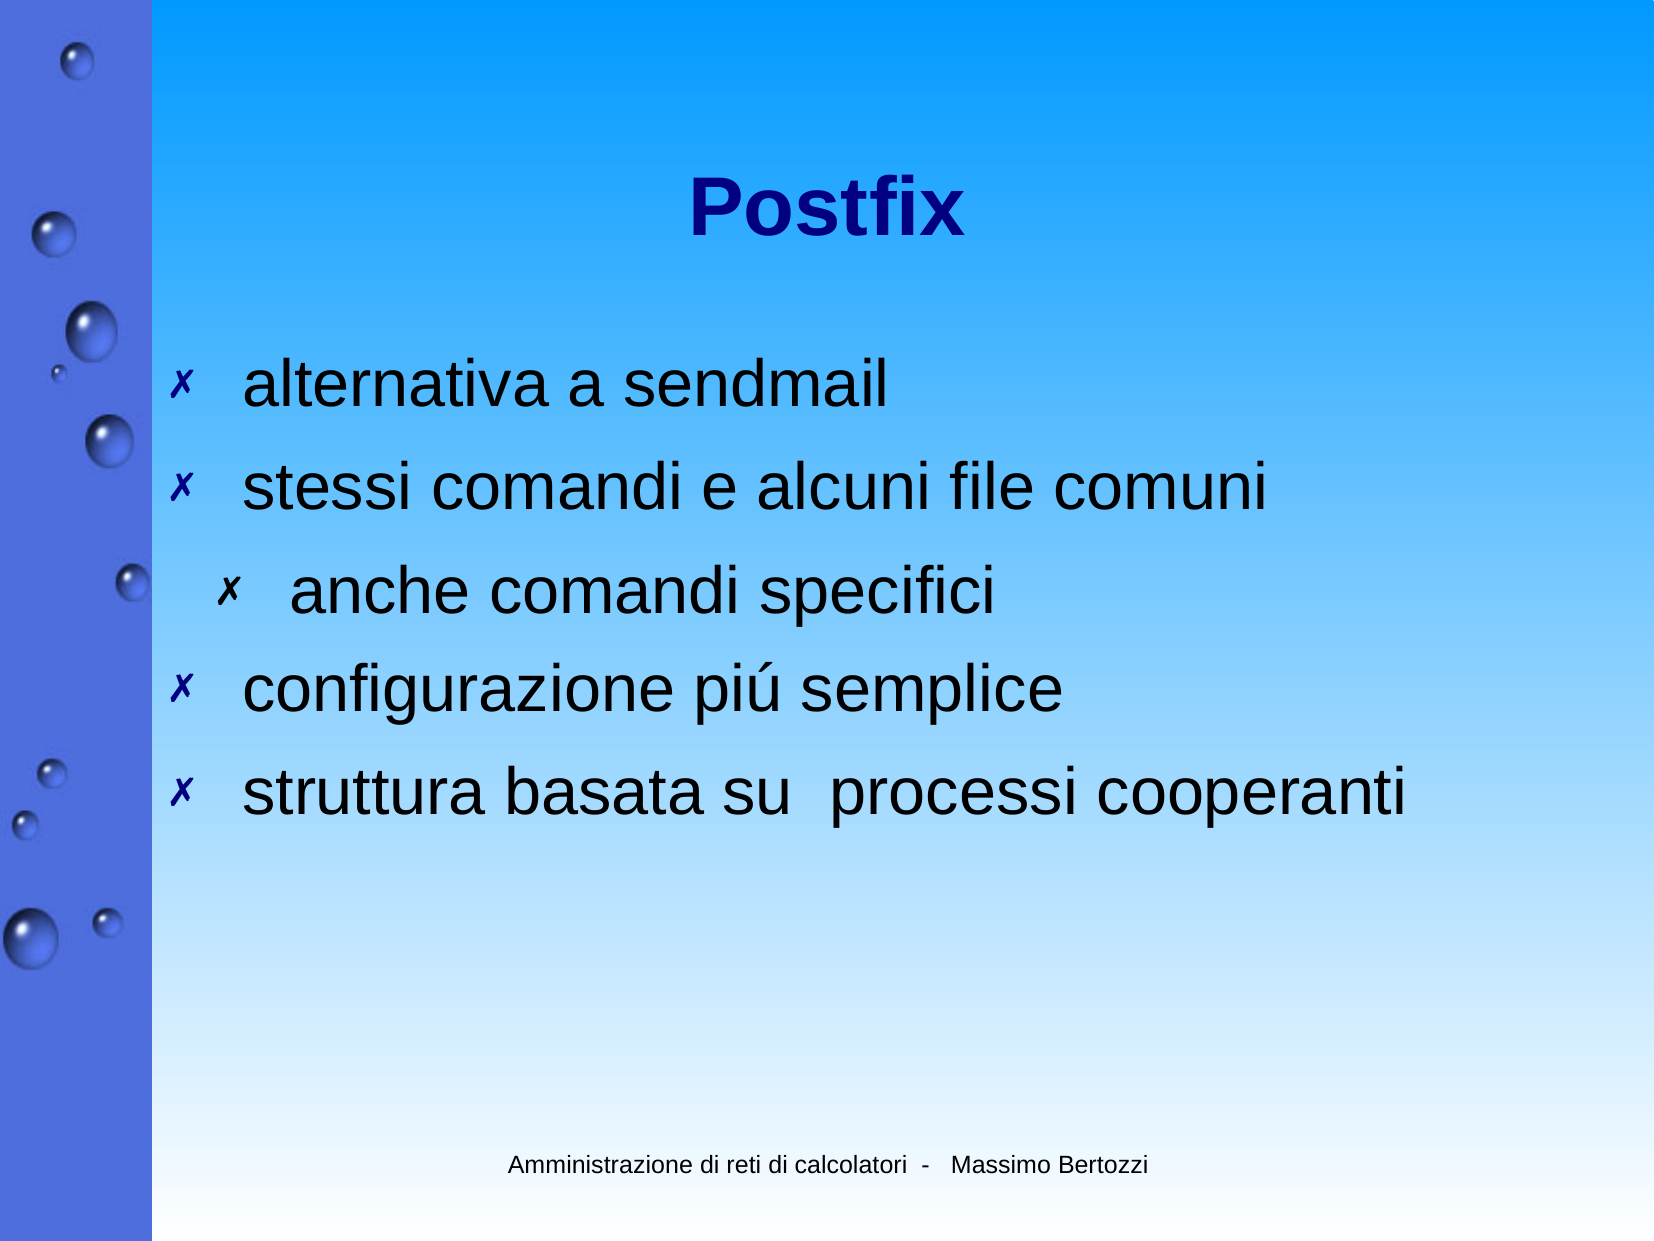

# Postfix
alternativa a sendmail
stessi comandi e alcuni file comuni
anche comandi specifici
configurazione piú semplice
struttura basata su processi cooperanti